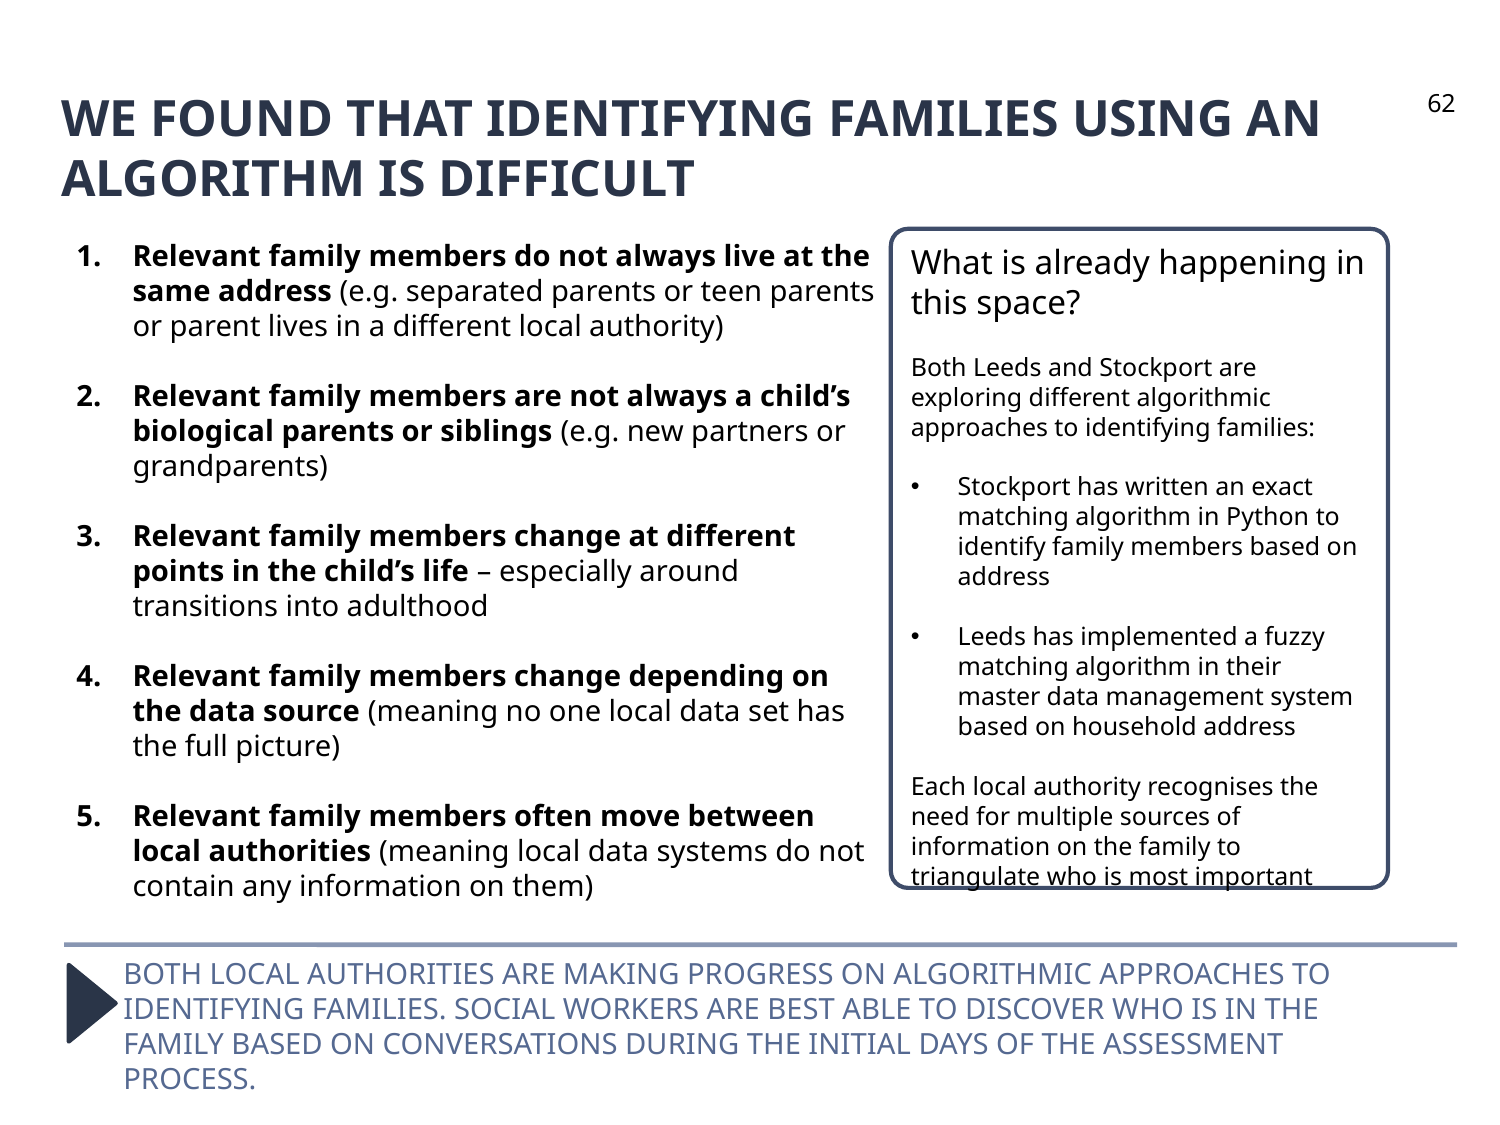

WE FOUND THAT IDENTIFYING FAMILIES USING AN ALGORITHM IS DIFFICULT
What is already happening in this space?
Both Leeds and Stockport are exploring different algorithmic approaches to identifying families:
Stockport has written an exact matching algorithm in Python to identify family members based on address
Leeds has implemented a fuzzy matching algorithm in their master data management system based on household address
Each local authority recognises the need for multiple sources of information on the family to triangulate who is most important
Relevant family members do not always live at the same address (e.g. separated parents or teen parents or parent lives in a different local authority)
Relevant family members are not always a child’s biological parents or siblings (e.g. new partners or grandparents)
Relevant family members change at different points in the child’s life – especially around transitions into adulthood
Relevant family members change depending on the data source (meaning no one local data set has the full picture)
Relevant family members often move between local authorities (meaning local data systems do not contain any information on them)
BOTH LOCAL AUTHORITIES ARE MAKING PROGRESS ON ALGORITHMIC APPROACHES TO IDENTIFYING FAMILIES. SOCIAL WORKERS ARE BEST ABLE TO DISCOVER WHO IS IN THE FAMILY BASED ON CONVERSATIONS DURING THE INITIAL DAYS OF THE ASSESSMENT PROCESS.